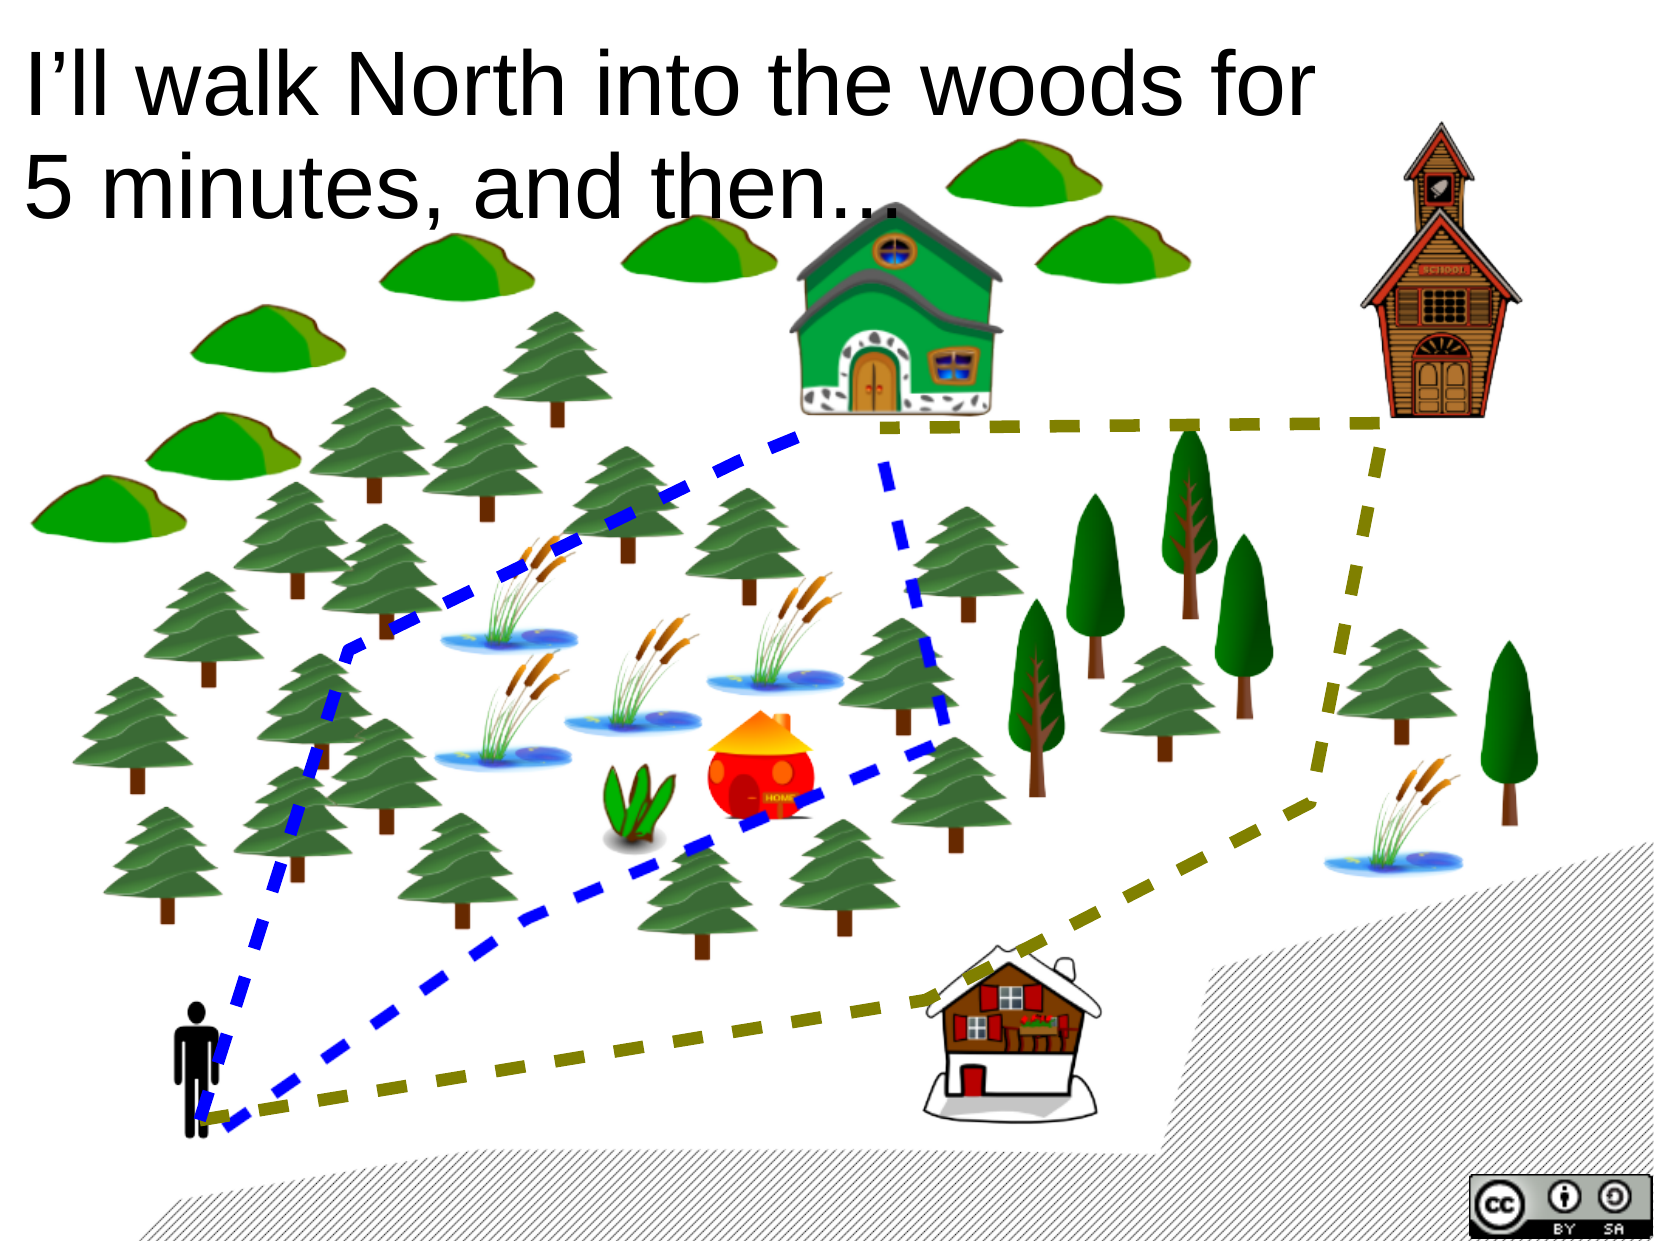

# I’ll walk North into the woods for 5 minutes, and then...